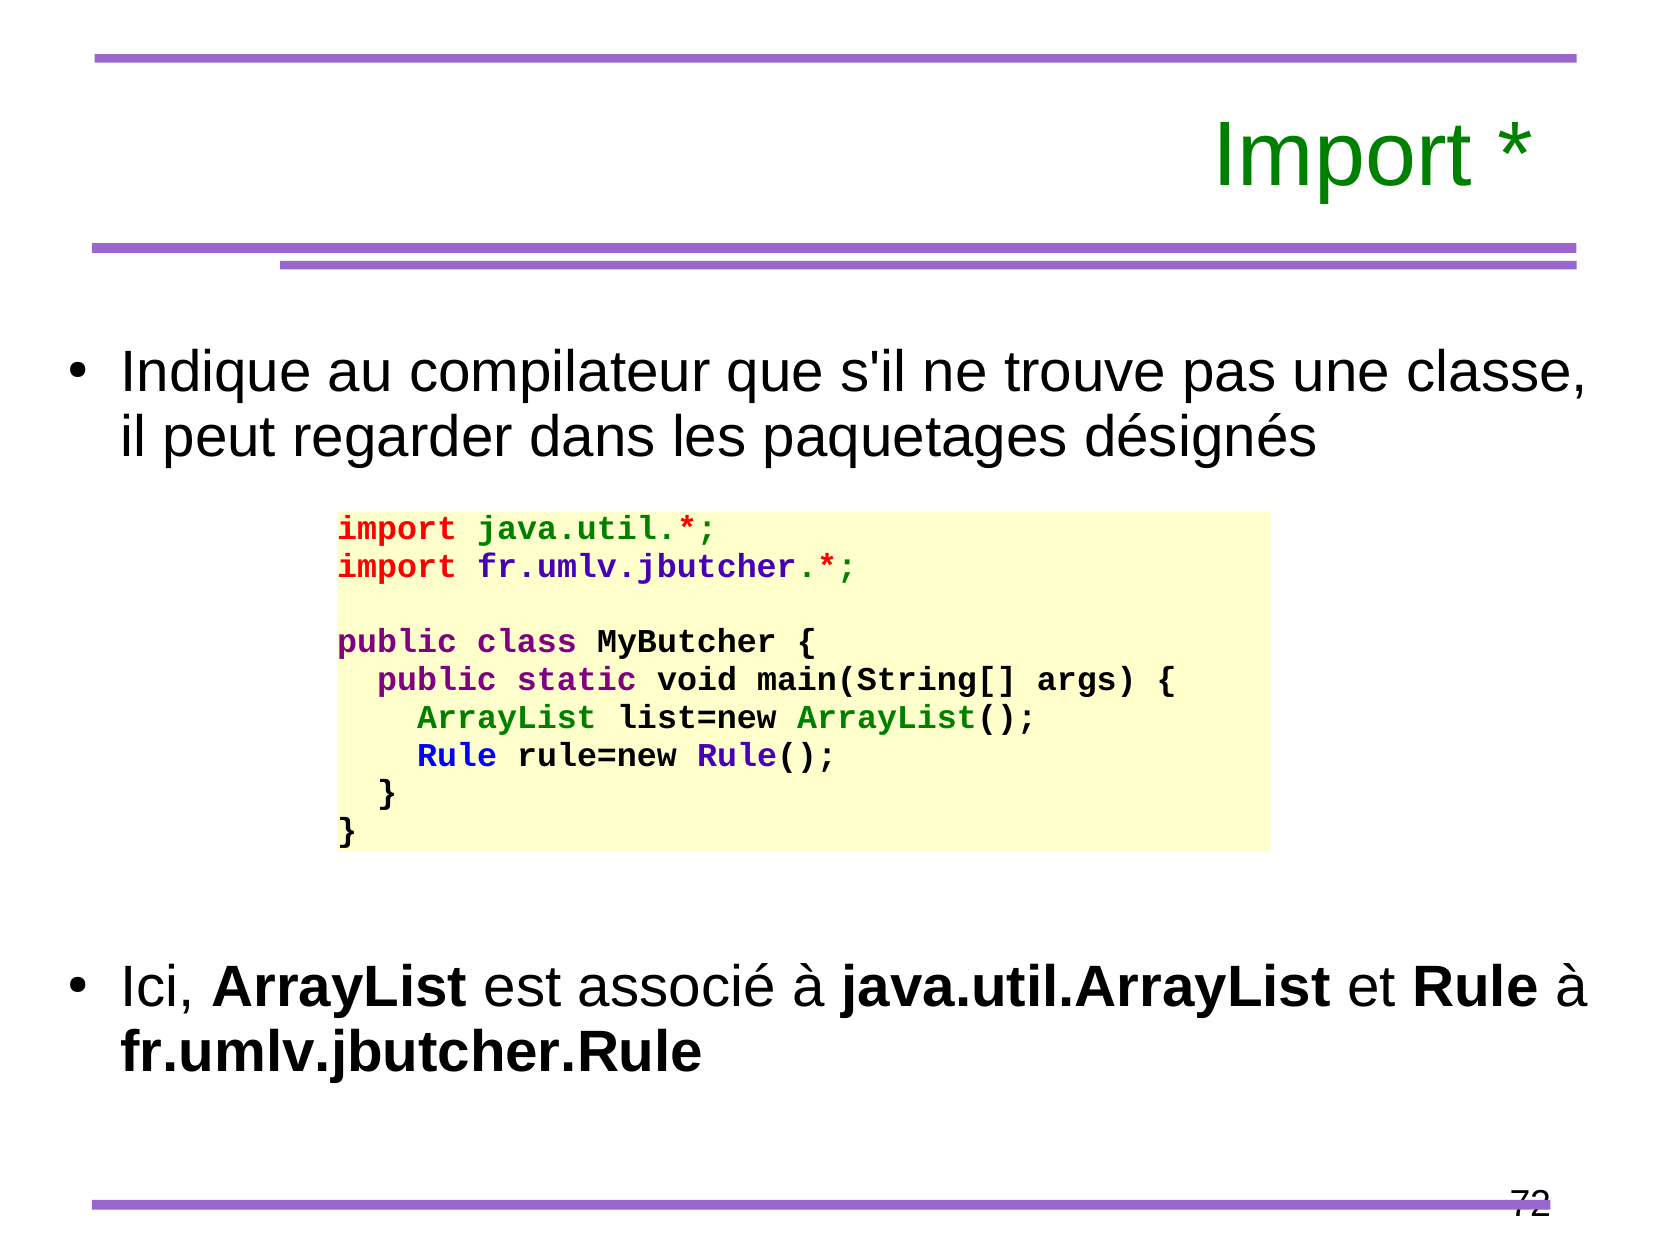

# Import *
Indique au compilateur que s'il ne trouve pas une classe, il peut regarder dans les paquetages désignés
Ici, ArrayList est associé à java.util.ArrayList et Rule à fr.umlv.jbutcher.Rule
import java.util.*;
import fr.umlv.jbutcher.*;
public class MyButcher {
 public static void main(String[] args) {
 ArrayList list=new ArrayList();
 Rule rule=new Rule();
 }
}